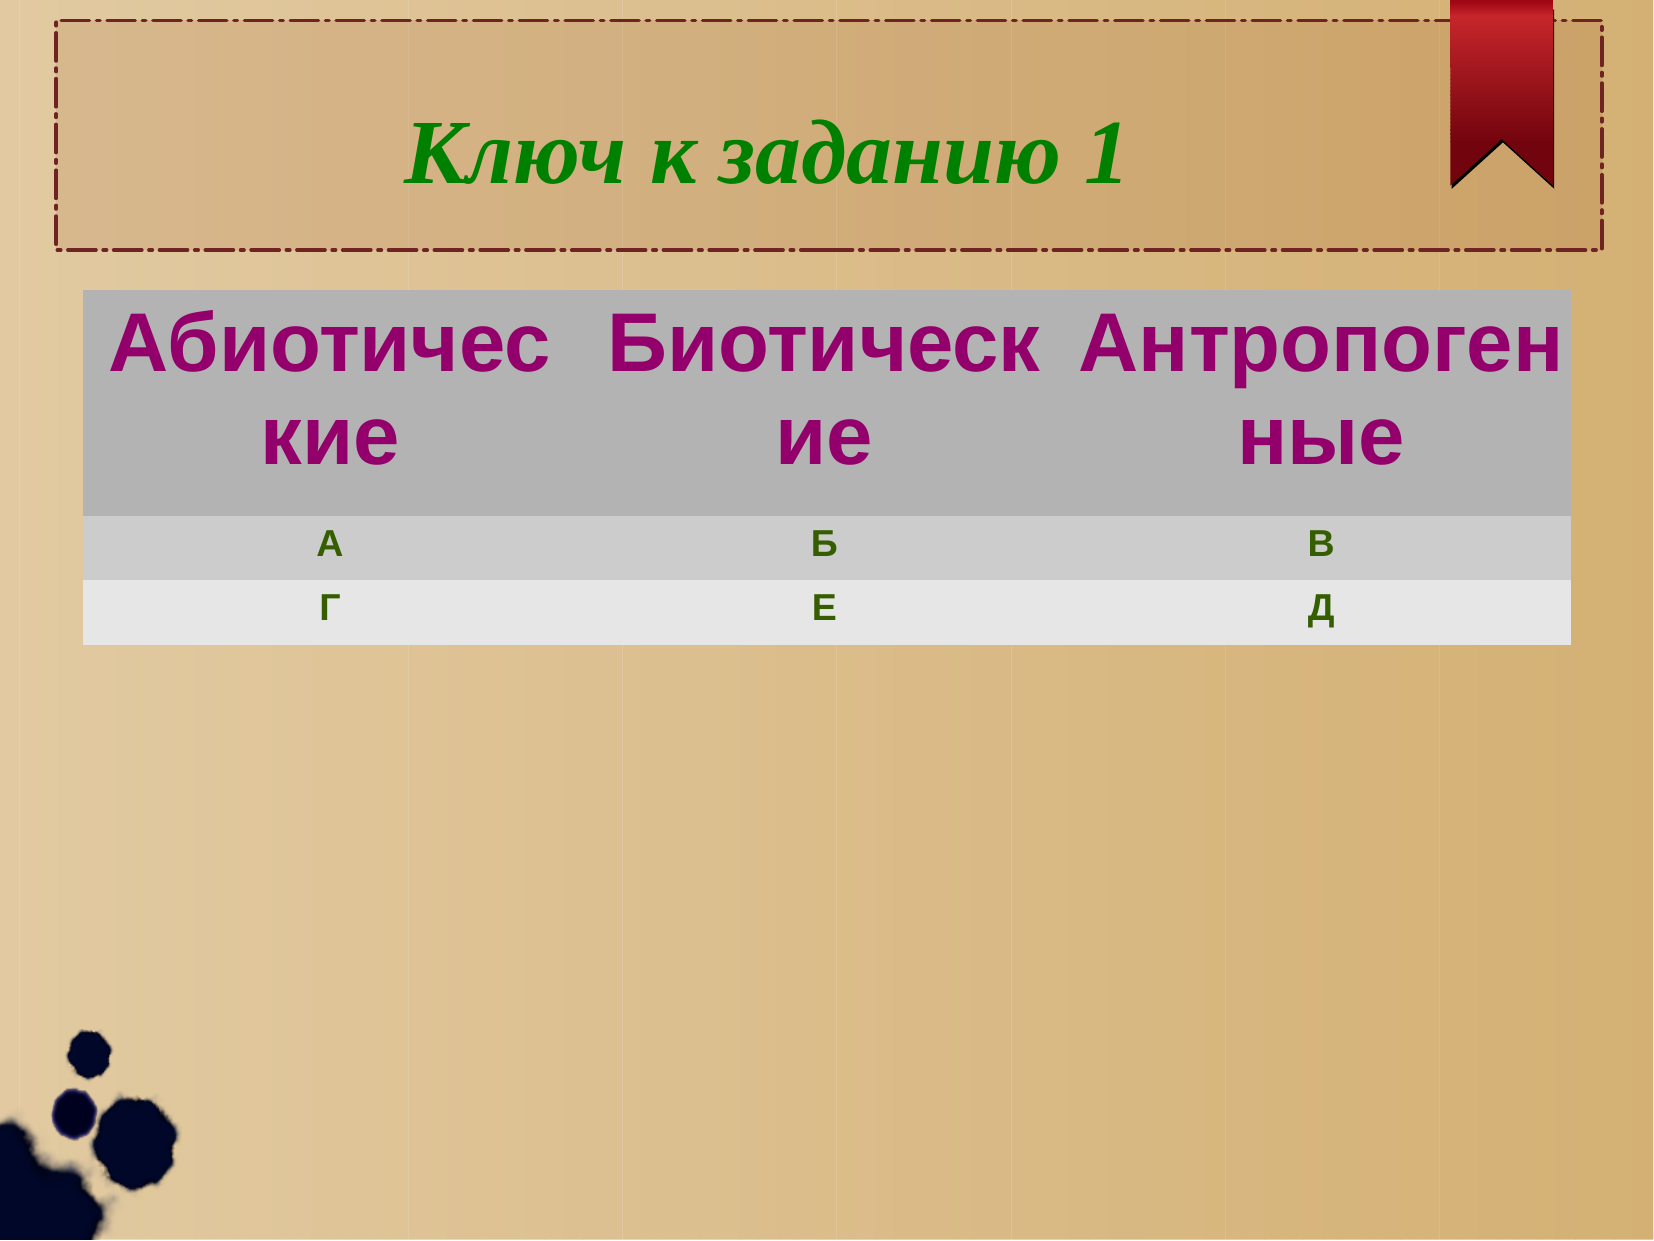

# Ключ к заданию 1
| Абиотические | Биотические | Антропогенные |
| --- | --- | --- |
| А | Б | В |
| Г | Е | Д |